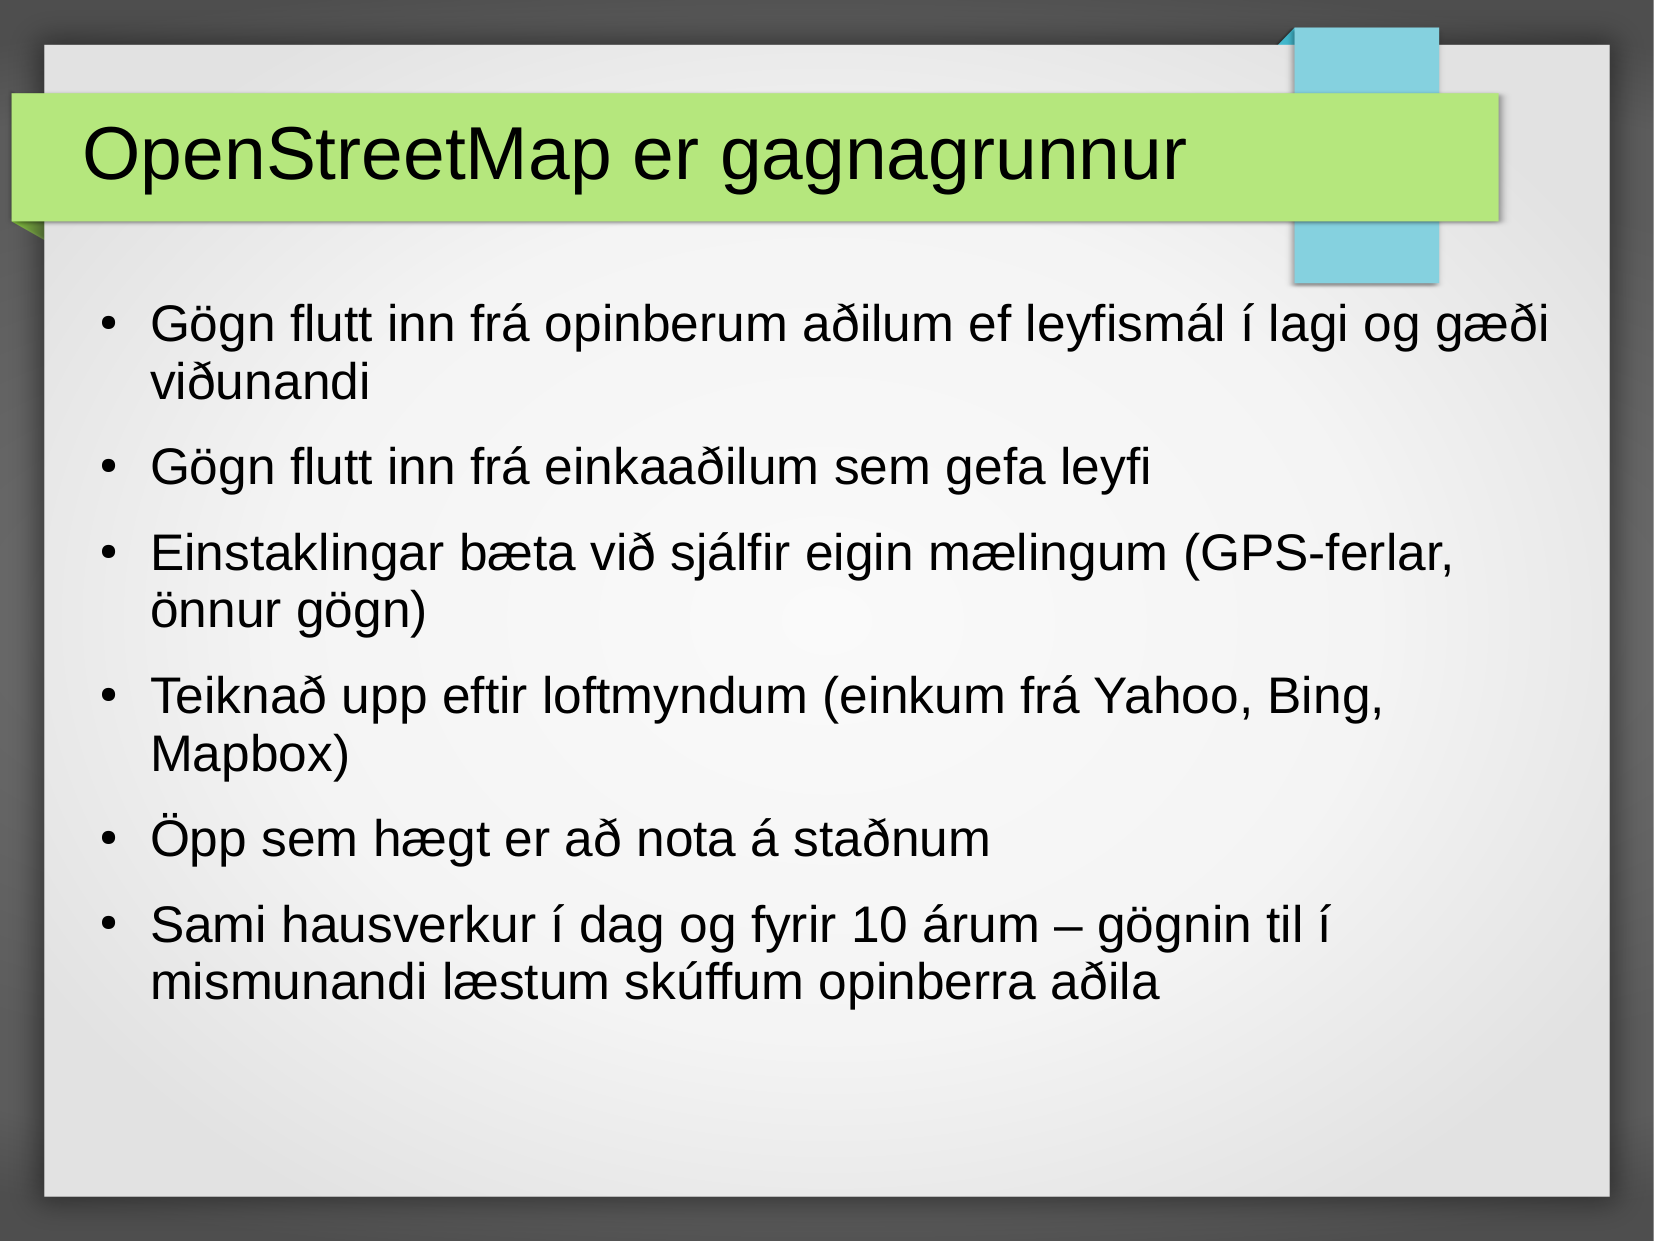

# OpenStreetMap er gagnagrunnur
Gögn flutt inn frá opinberum aðilum ef leyfismál í lagi og gæði viðunandi
Gögn flutt inn frá einkaaðilum sem gefa leyfi
Einstaklingar bæta við sjálfir eigin mælingum (GPS-ferlar, önnur gögn)
Teiknað upp eftir loftmyndum (einkum frá Yahoo, Bing, Mapbox)
Öpp sem hægt er að nota á staðnum
Sami hausverkur í dag og fyrir 10 árum – gögnin til í mismunandi læstum skúffum opinberra aðila